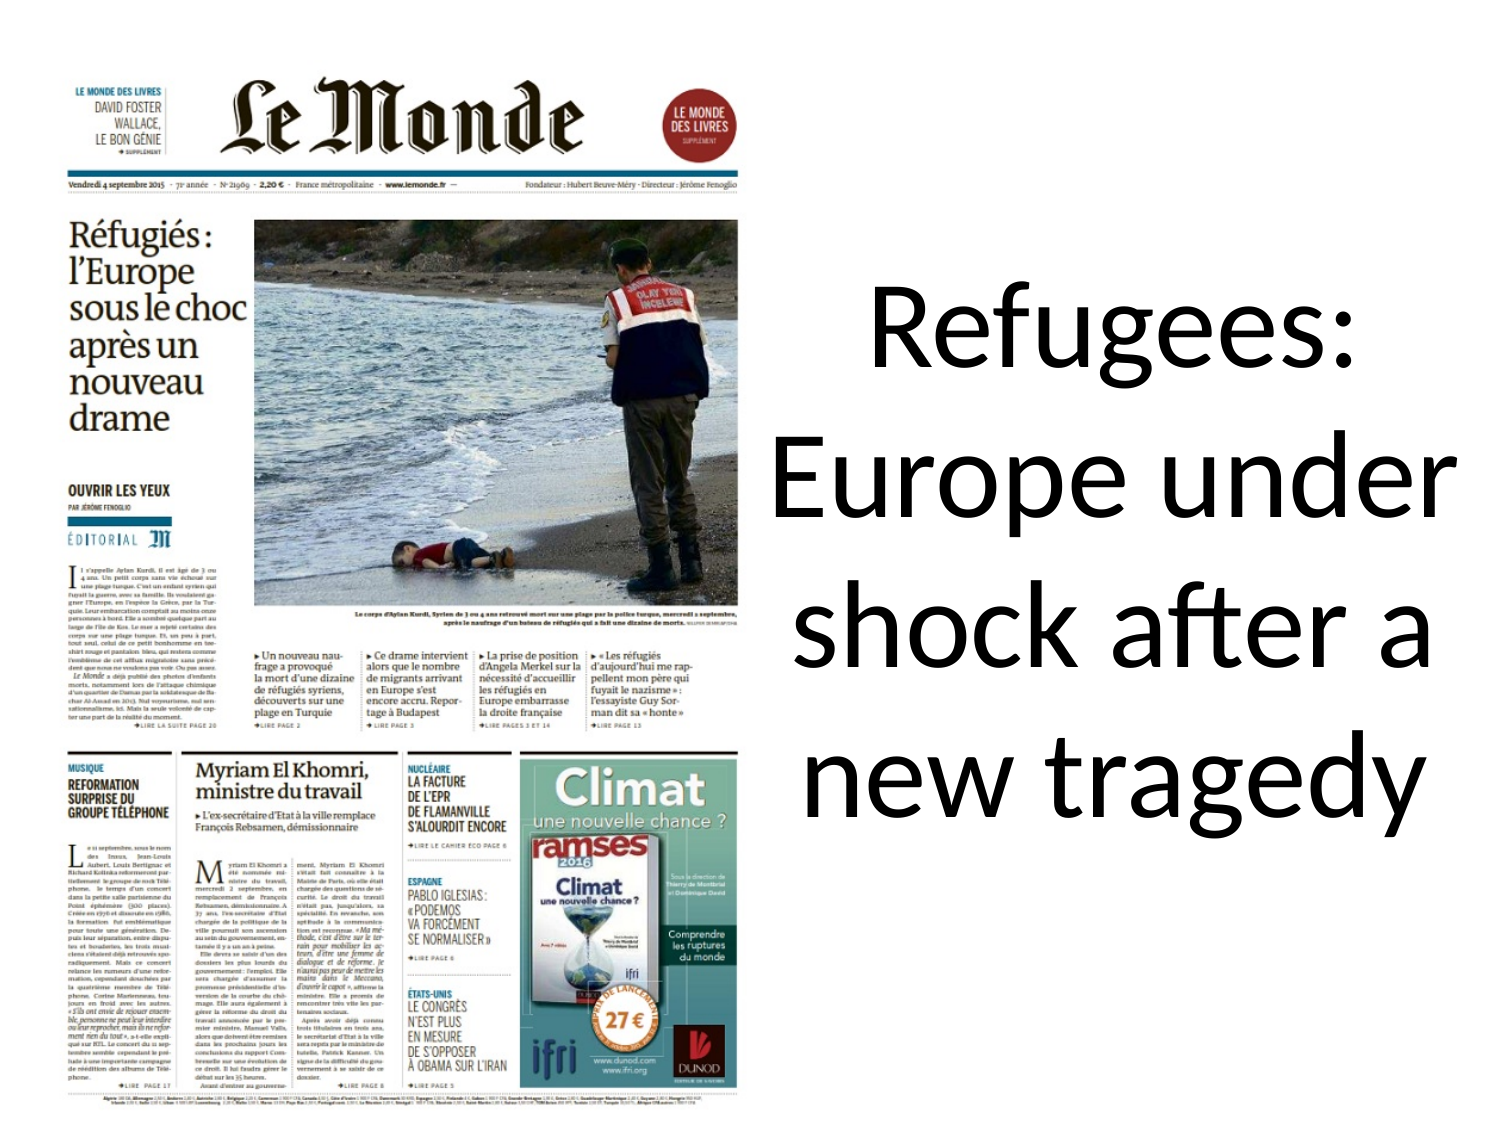

Refugees: Europe under shock after a new tragedy